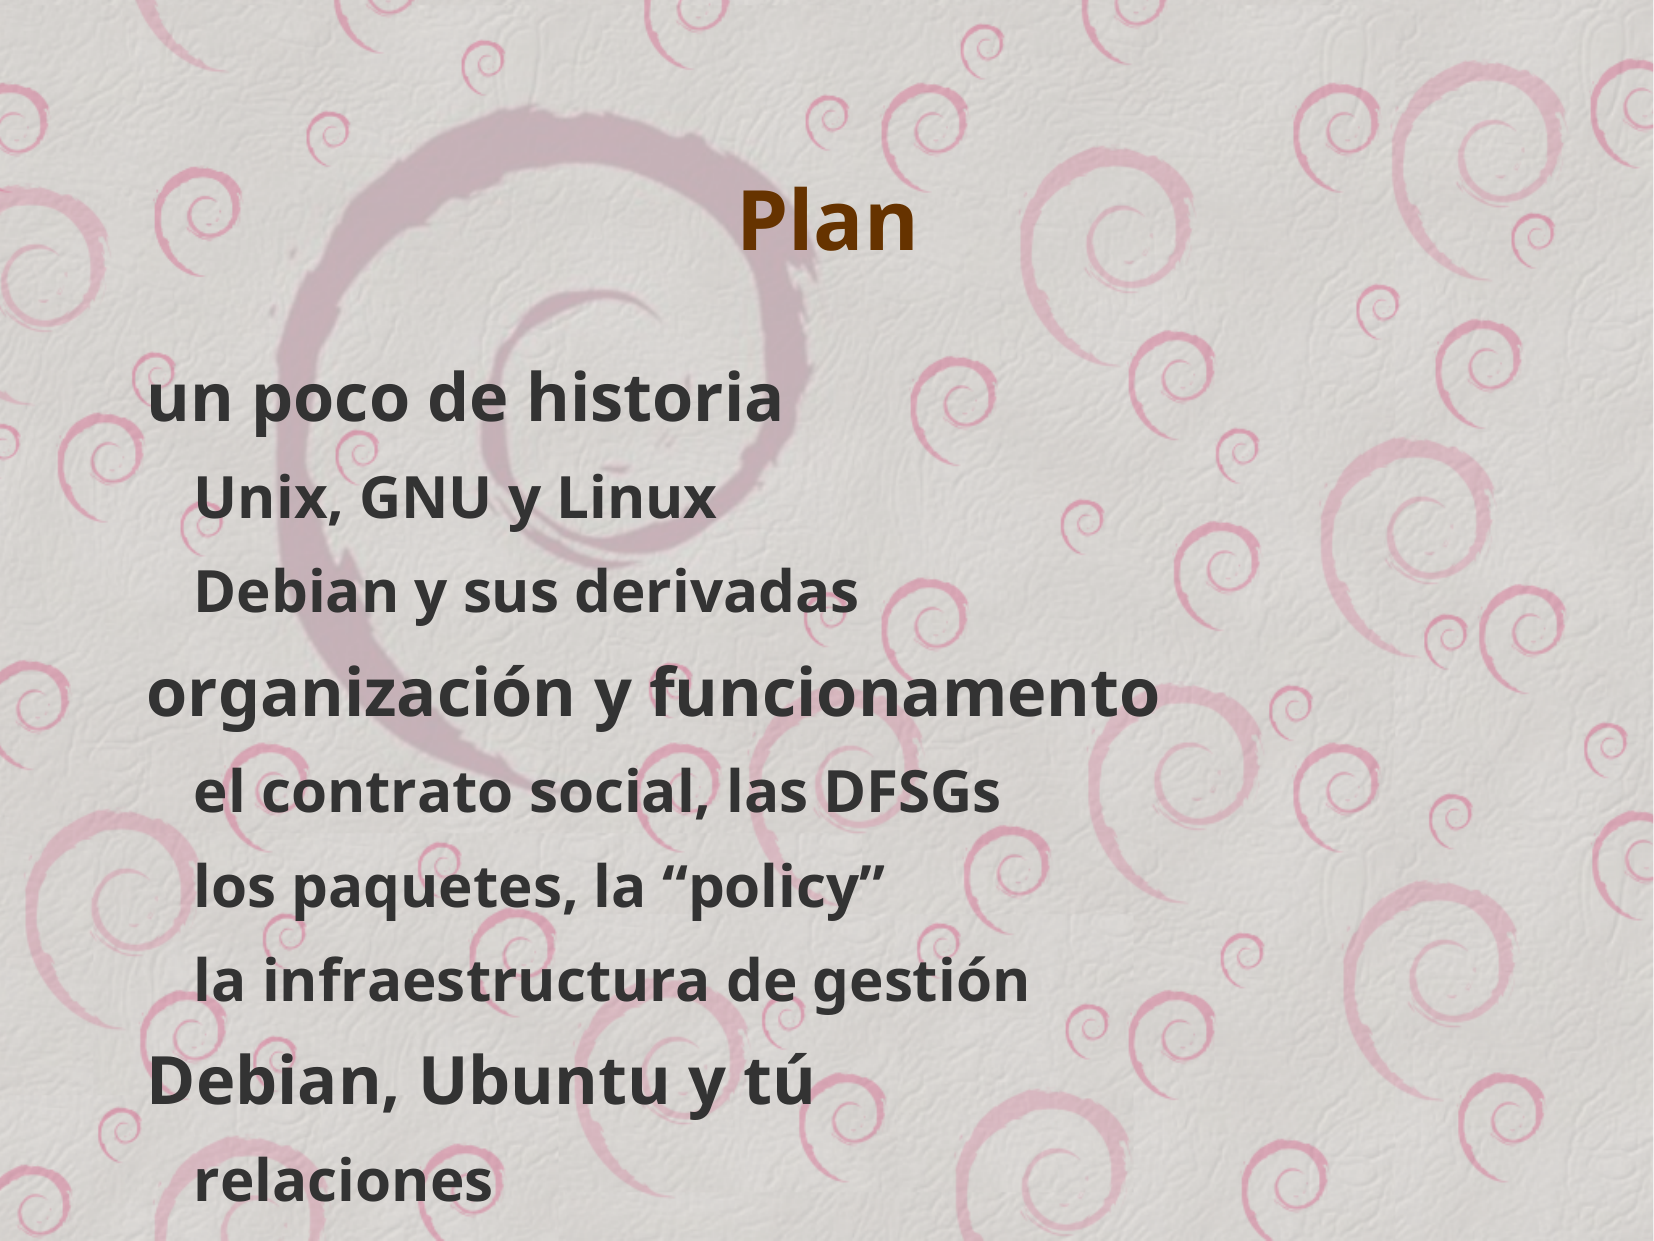

# Plan
un poco de historia
Unix, GNU y Linux
Debian y sus derivadas
organización y funcionamento
el contrato social, las DFSGs
los paquetes, la “policy”
la infraestructura de gestión
Debian, Ubuntu y tú
relaciones
el futuro